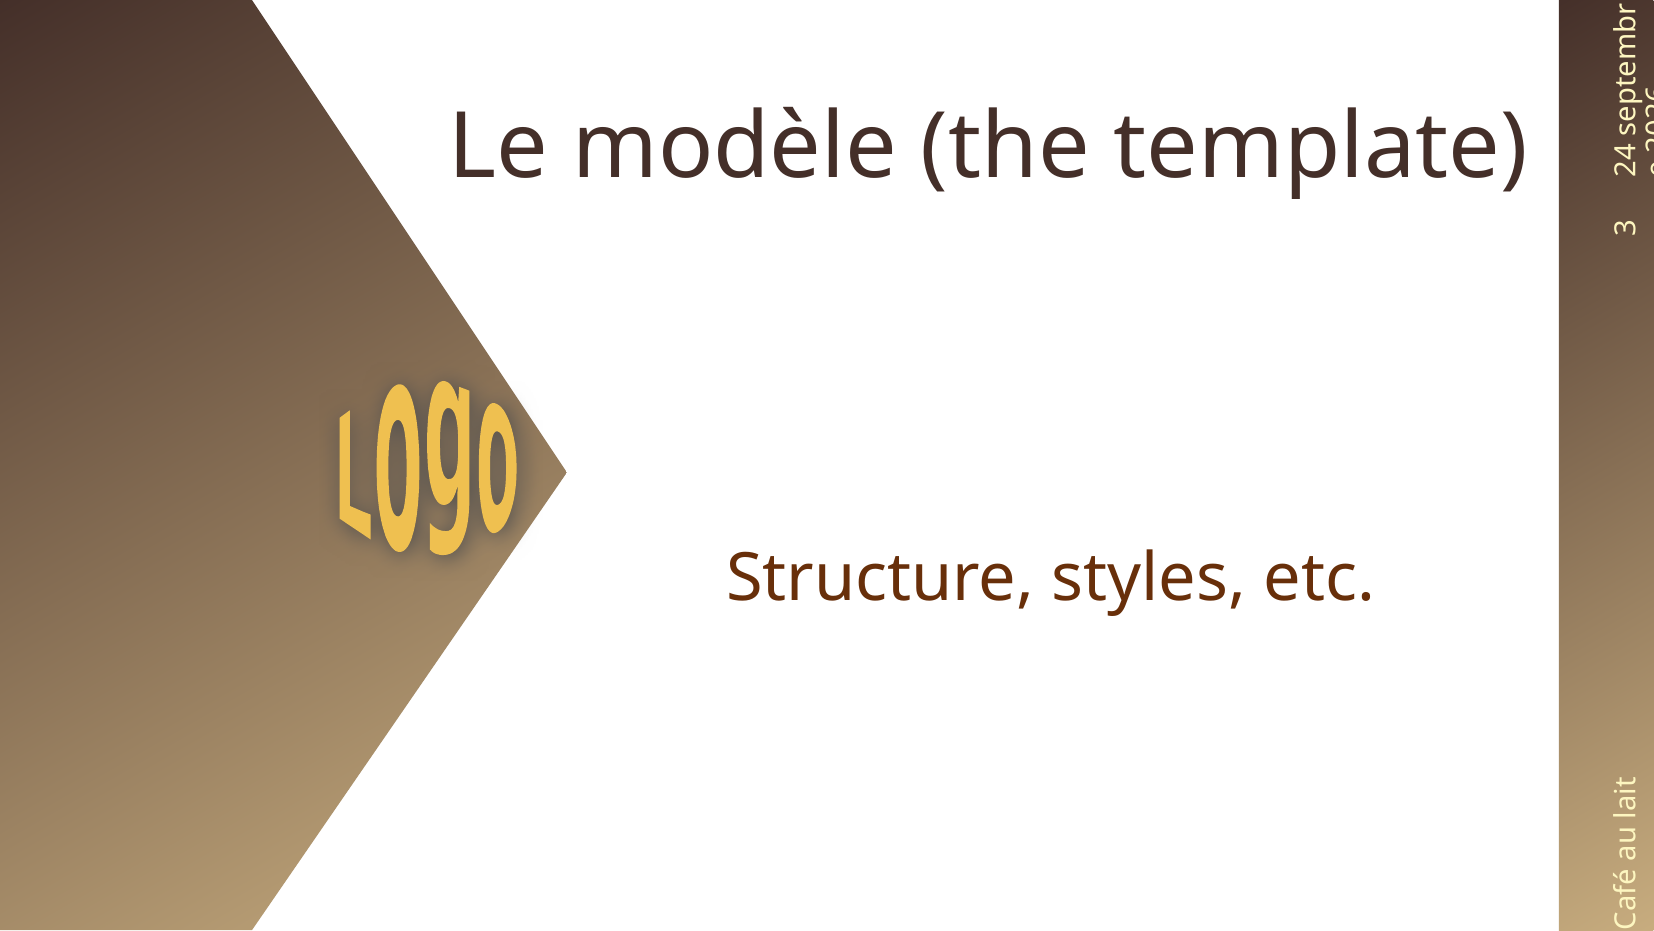

# Le modèle (the template)
3
Structure, styles, etc.
Café au lait